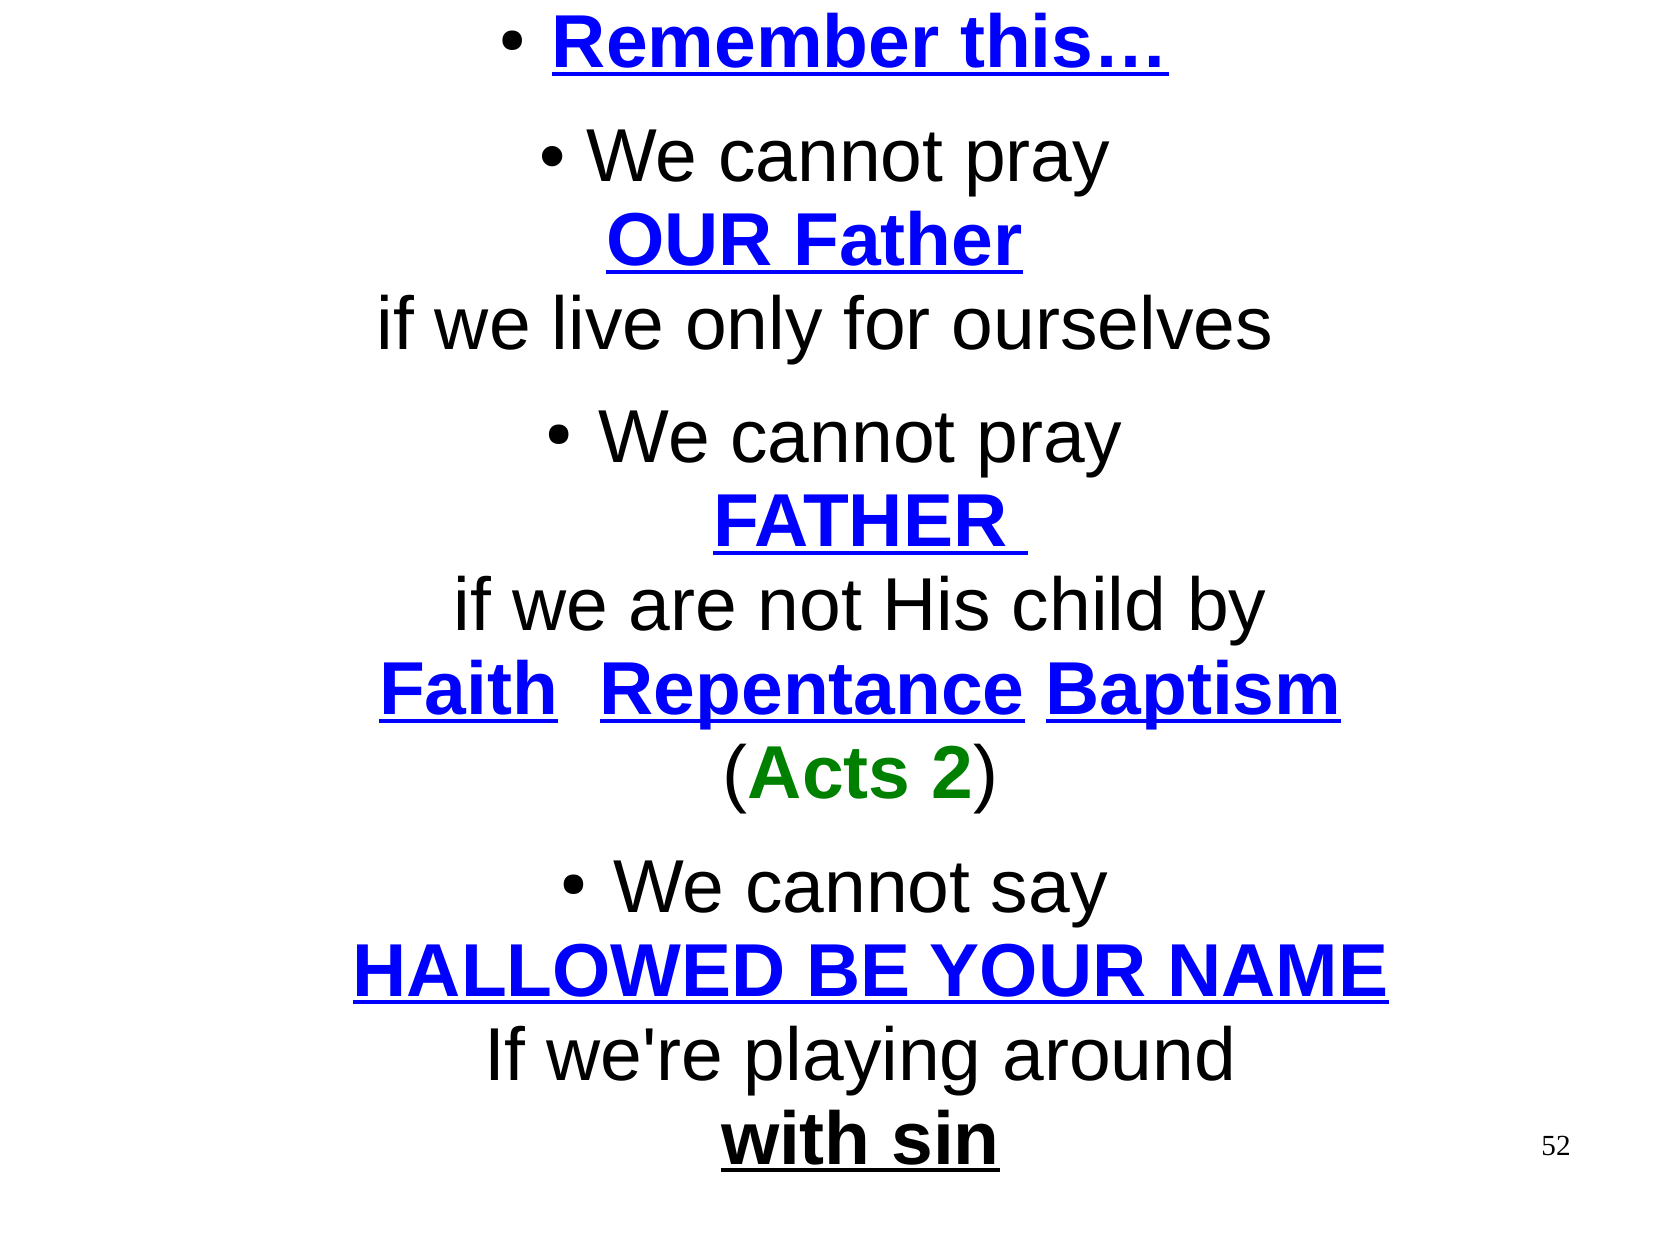

# Remember this…
• We cannot pray
OUR Father
if we live only for ourselves
We cannot pray
 FATHER 
if we are not His child by
Faith Repentance Baptism
(Acts 2)
We cannot say
 HALLOWED BE YOUR NAME
 If we're playing around
with sin
52